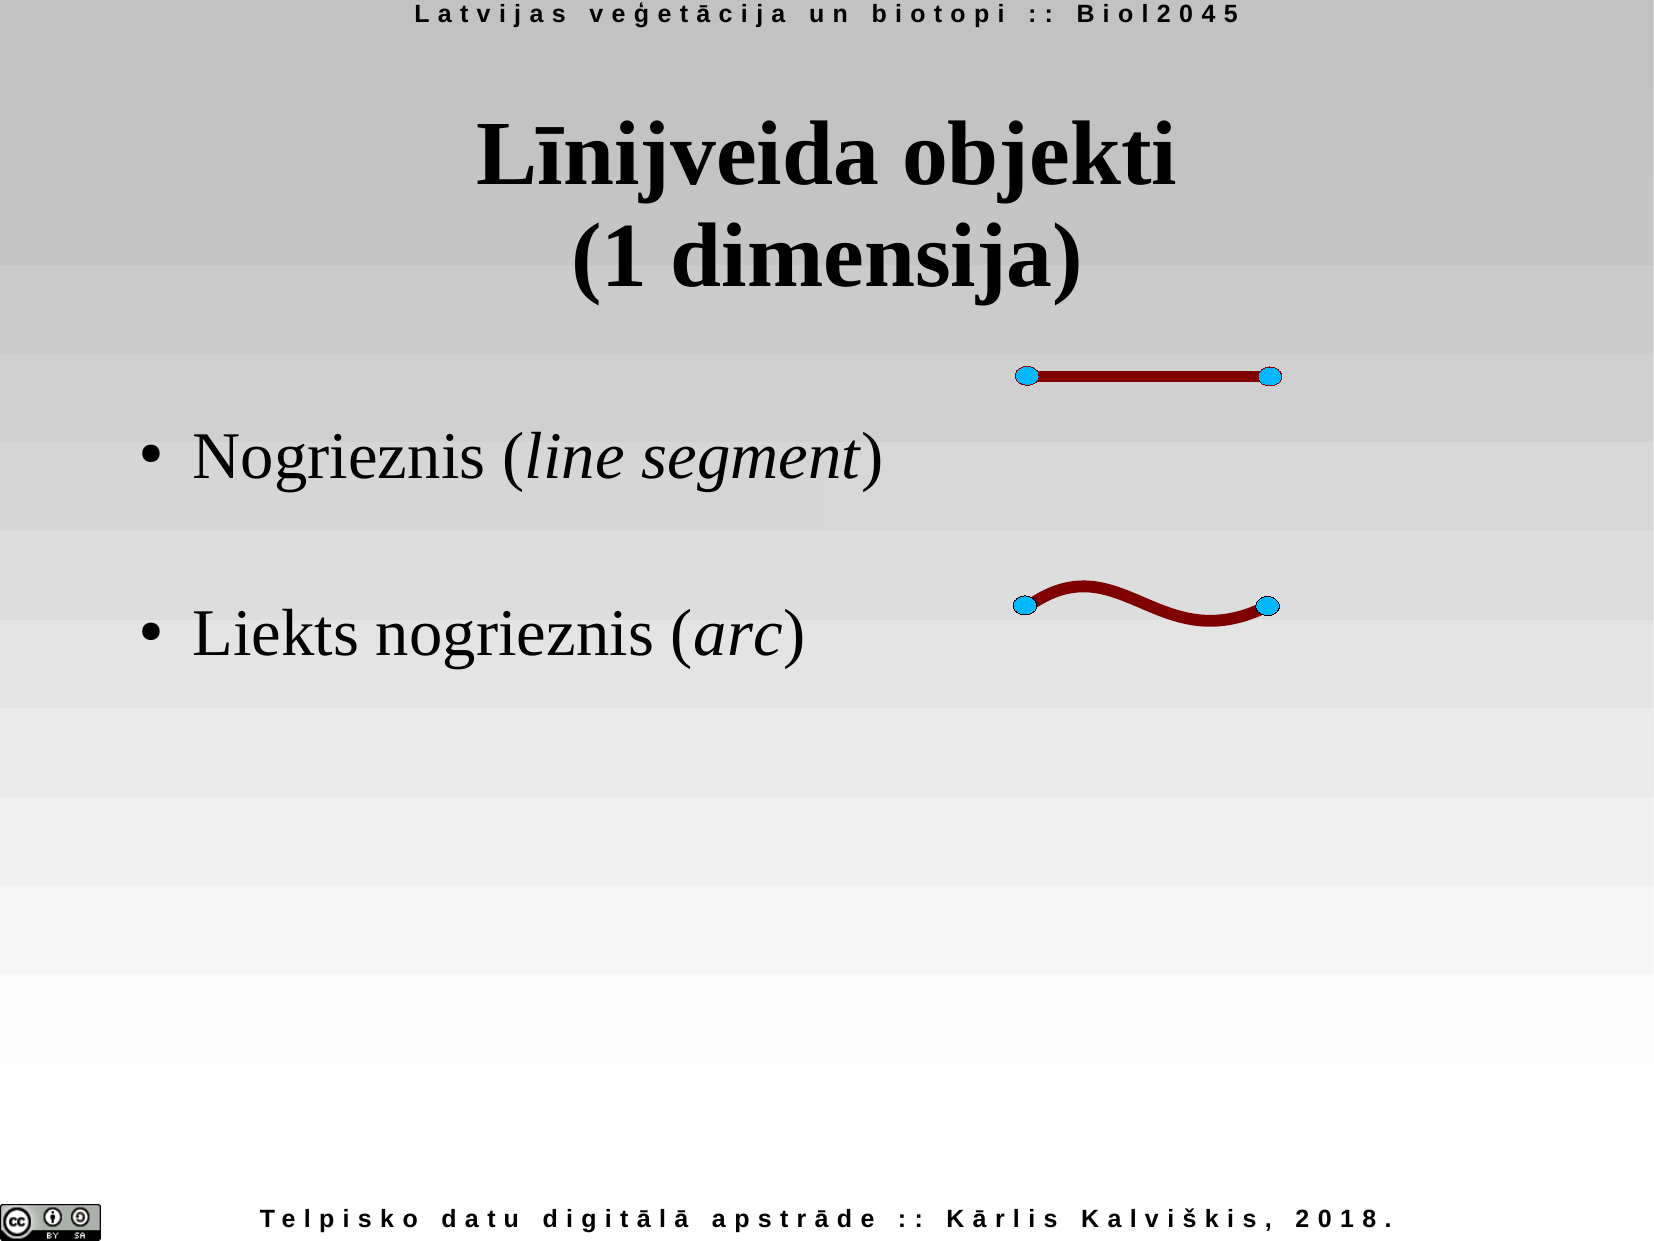

Līnijveida objekti
(1 dimensija)
# Nogrieznis (line segment)
Liekts nogrieznis (arc)